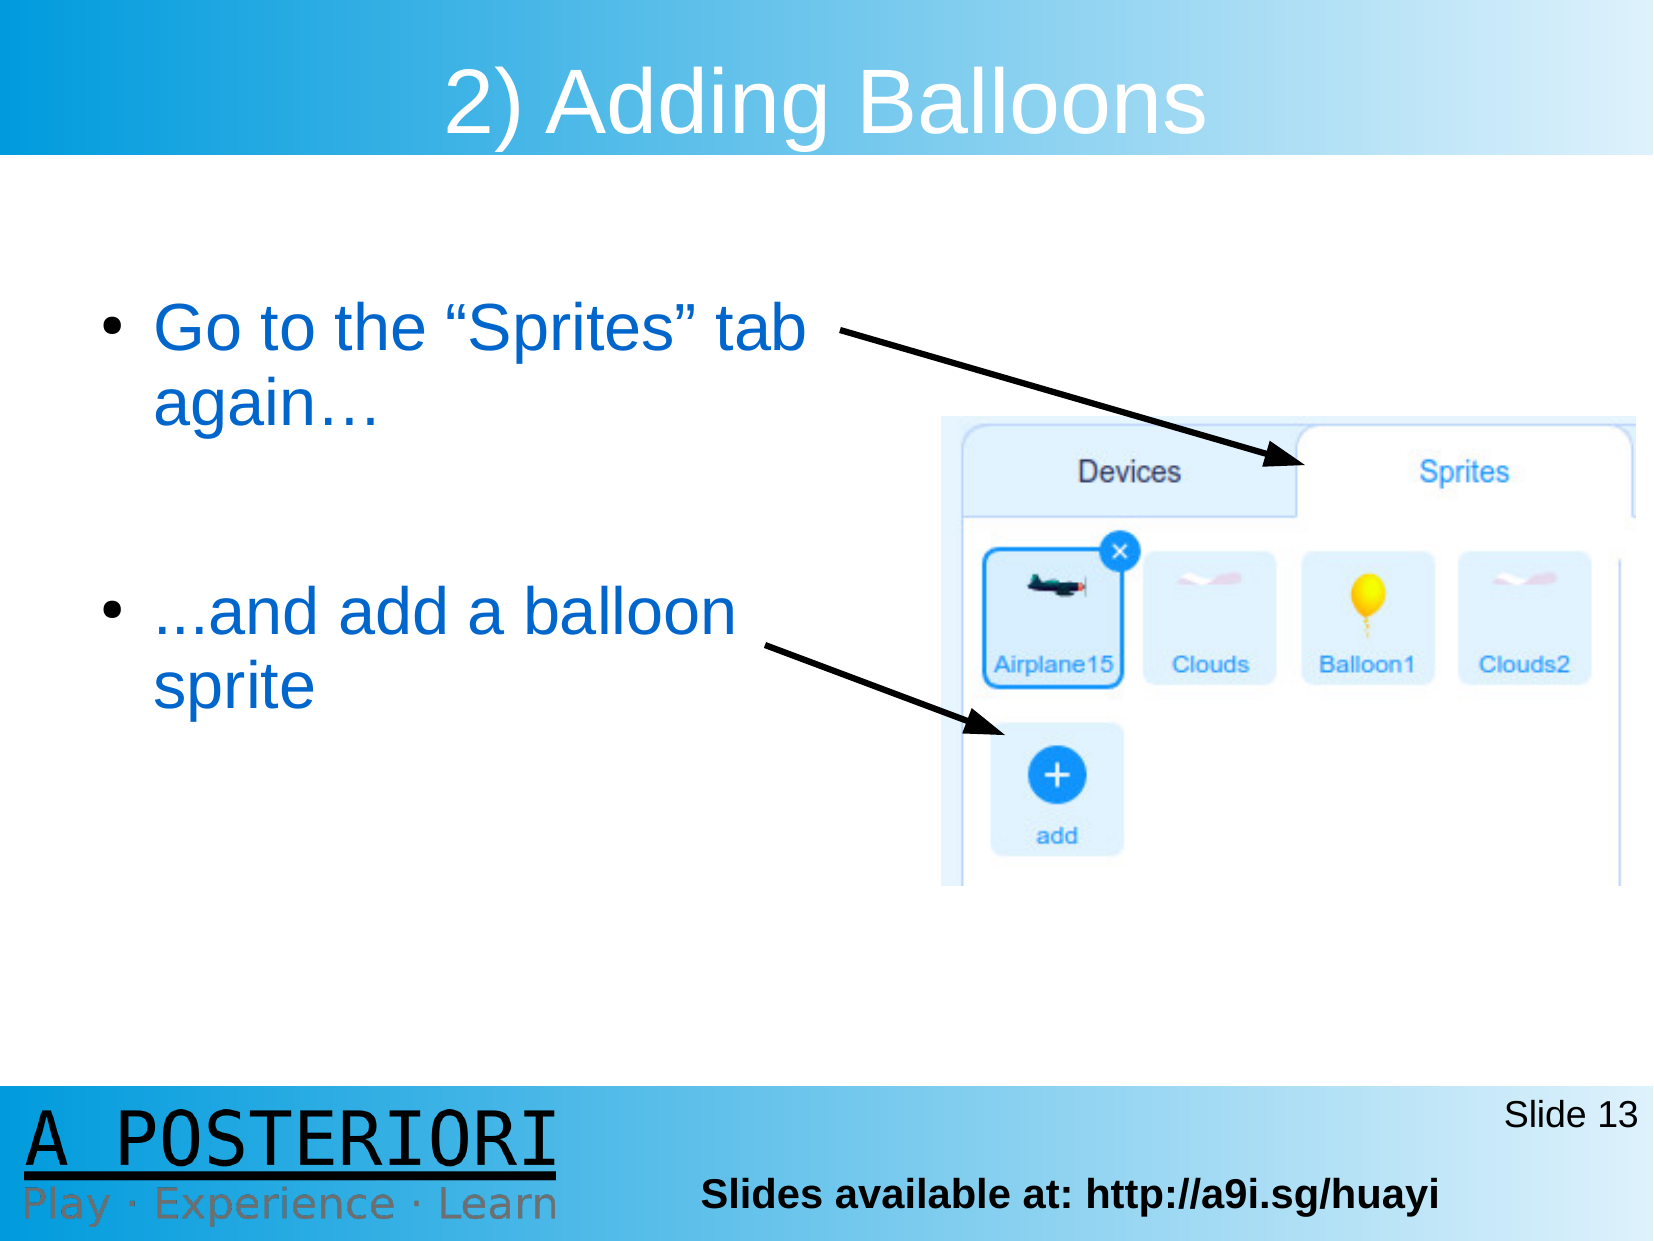

# 2) Adding Balloons
Go to the “Sprites” tab again…
...and add a balloon sprite